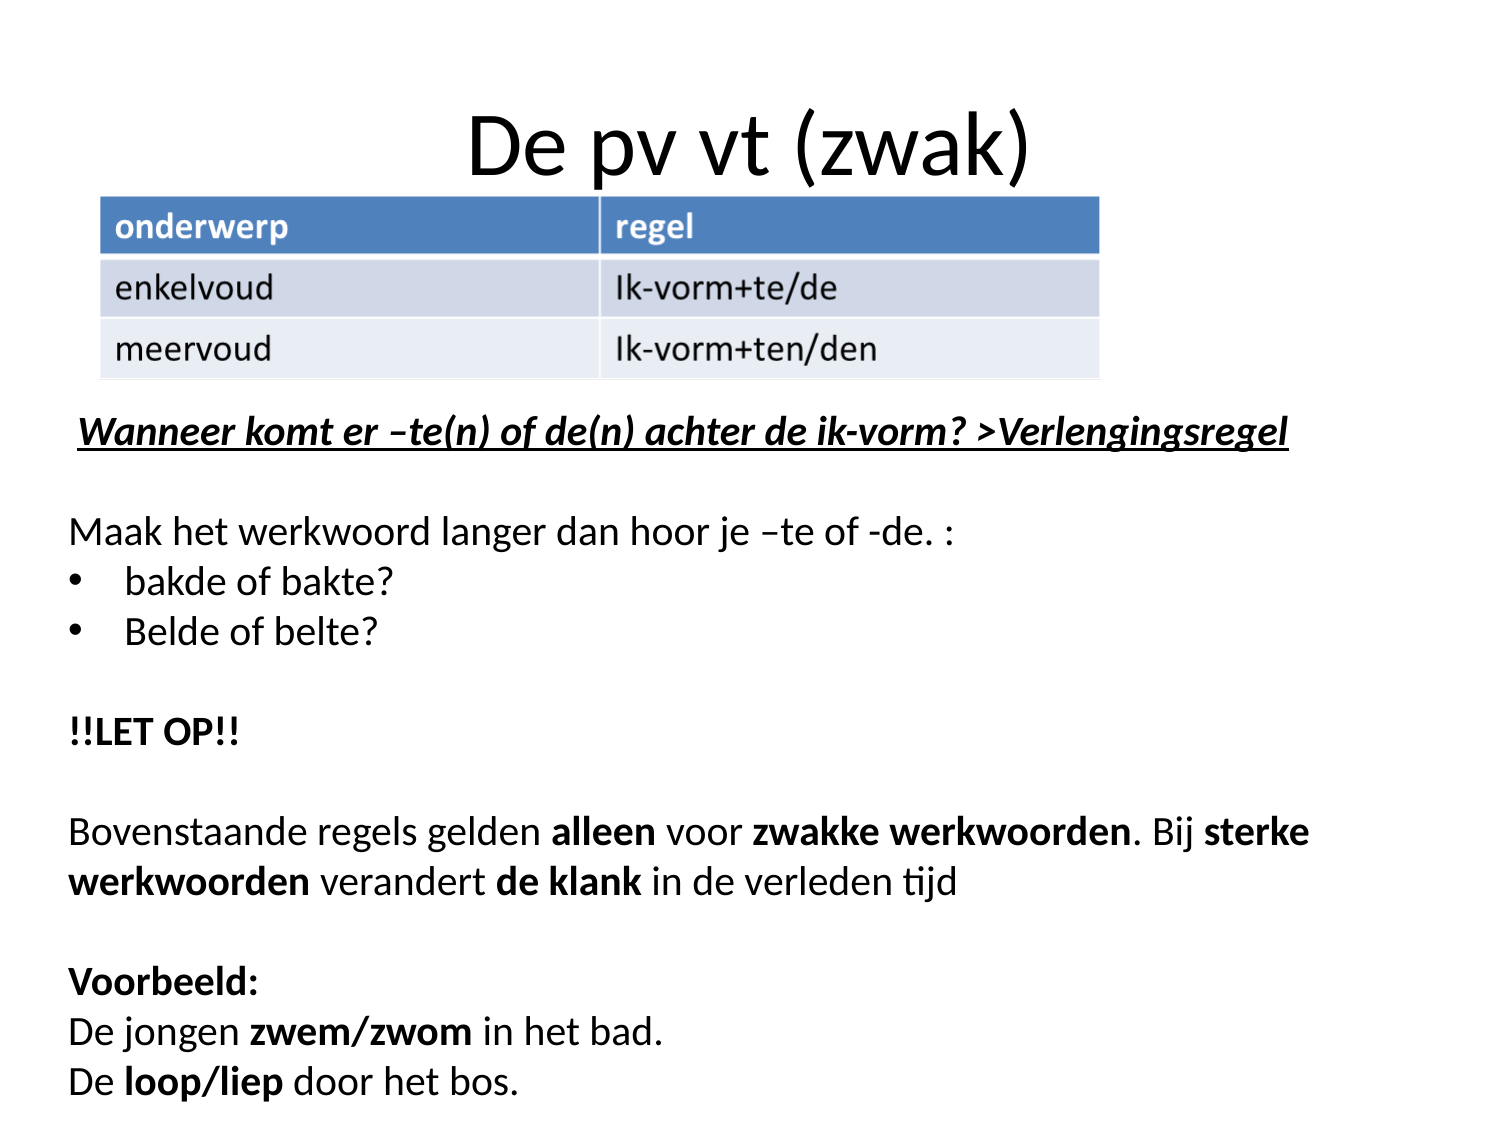

# De pv vt (zwak)
 Wanneer komt er –te(n) of de(n) achter de ik-vorm? >Verlengingsregel
Maak het werkwoord langer dan hoor je –te of -de. :
bakde of bakte?
Belde of belte?
!!LET OP!!
Bovenstaande regels gelden alleen voor zwakke werkwoorden. Bij sterke werkwoorden verandert de klank in de verleden tijd
Voorbeeld:
De jongen zwem/zwom in het bad.
De loop/liep door het bos.